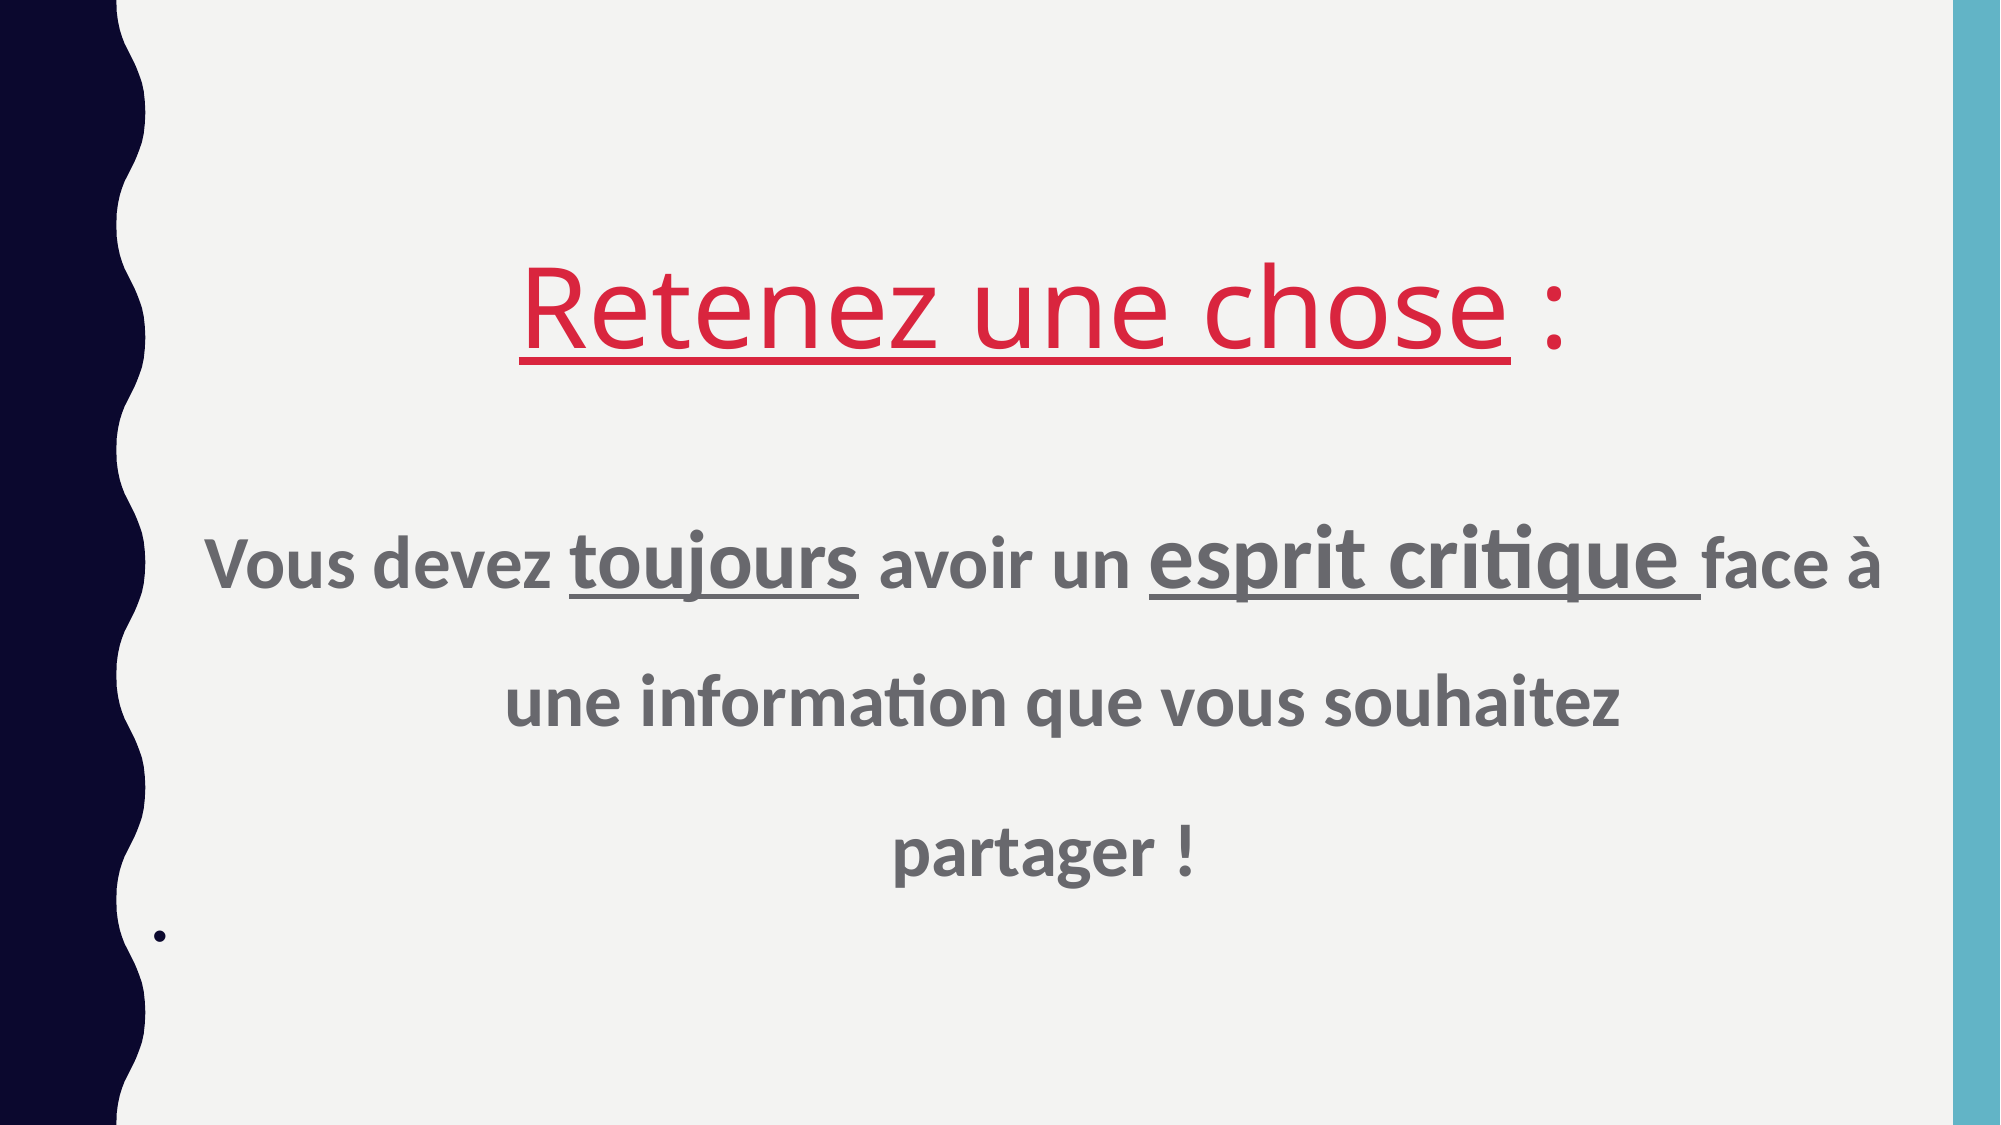

# Retenez une chose :
Vous devez toujours avoir un esprit critique face à une information que vous souhaitez
partager !